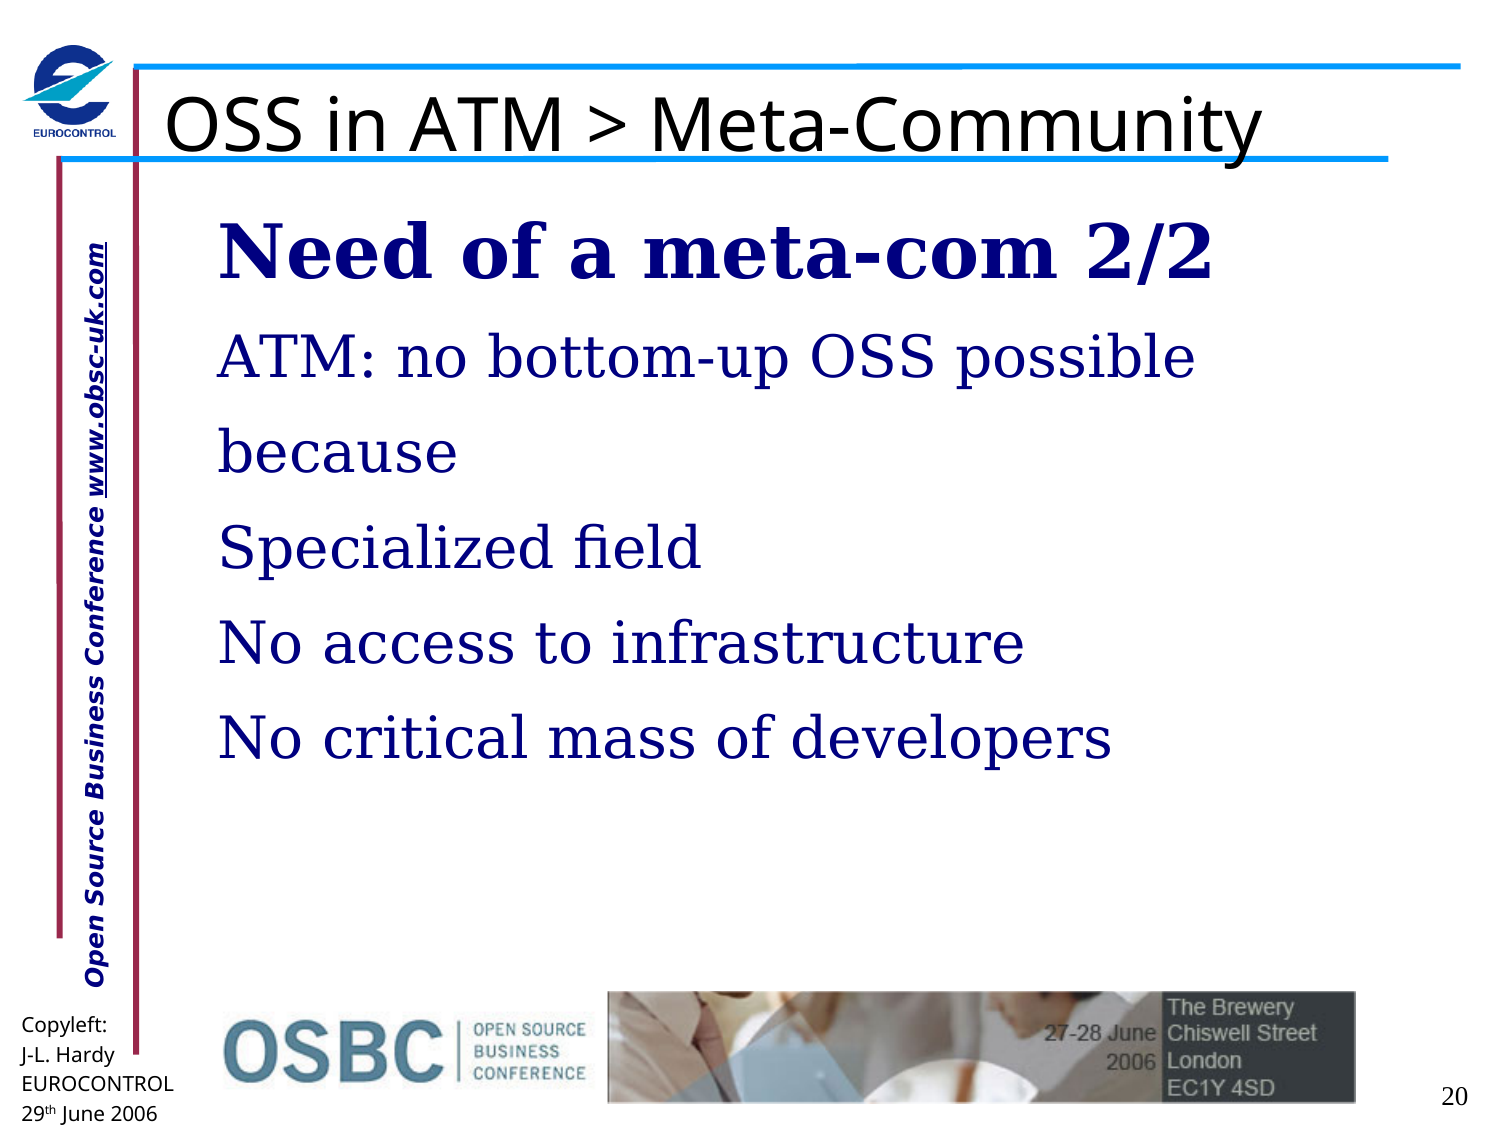

# Need of a meta-com 2/2
ATM: no bottom-up OSS possible
because
Specialized field
No access to infrastructure
No critical mass of developers